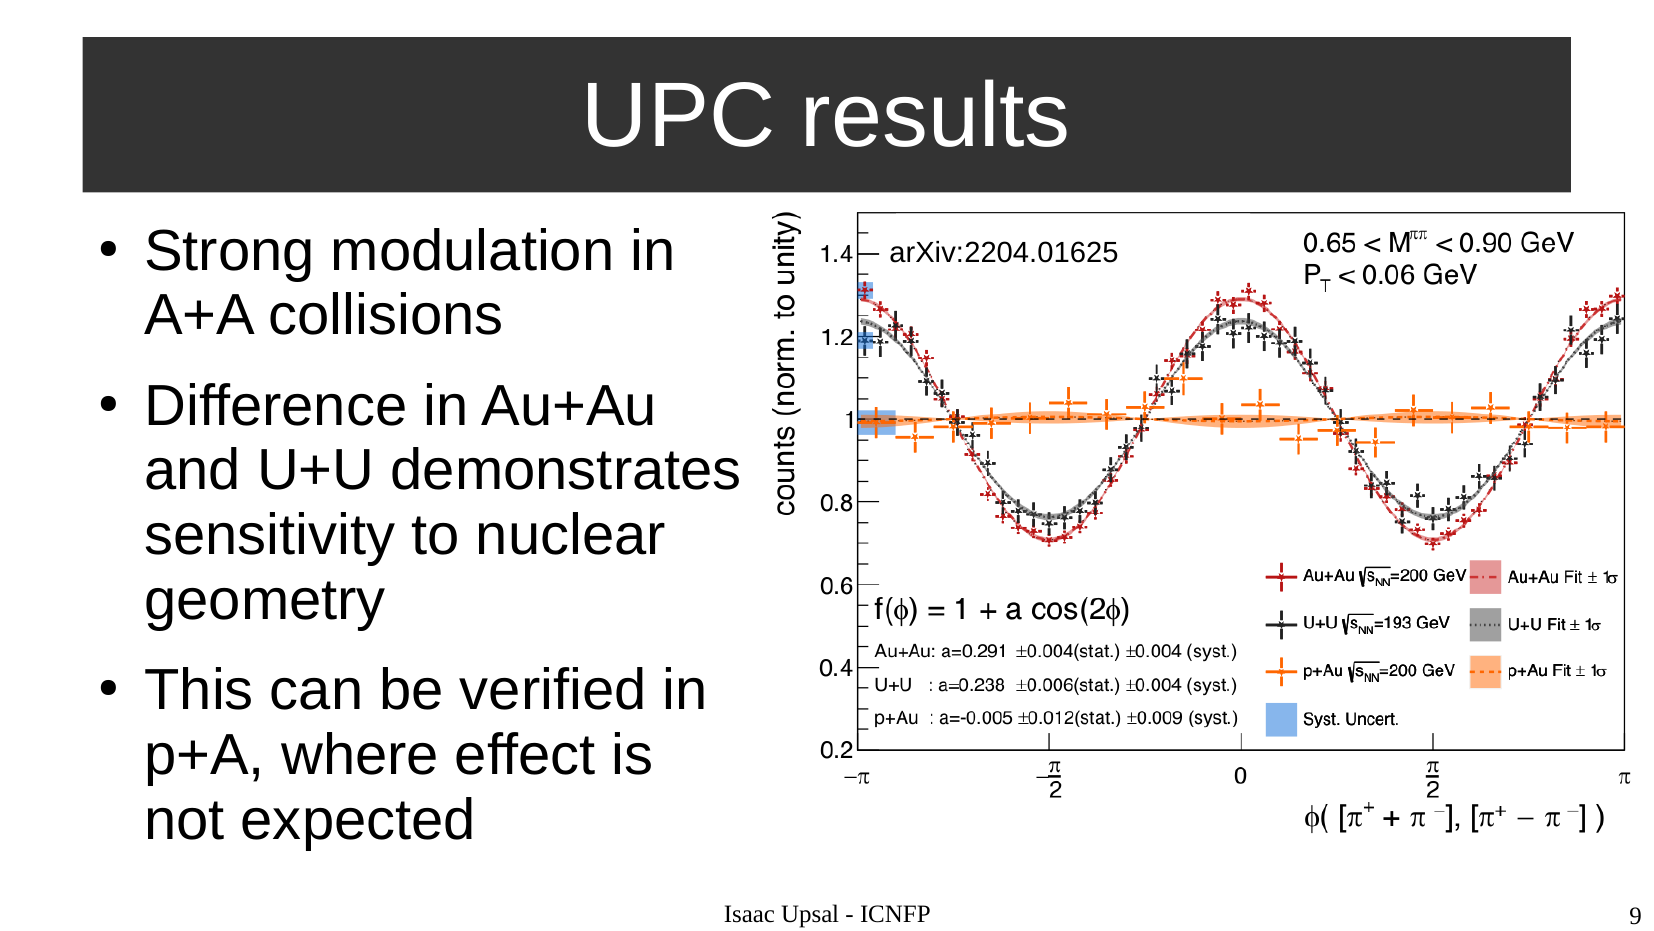

# UPC results
Strong modulation in A+A collisions
Difference in Au+Au and U+U demonstrates sensitivity to nuclear geometry
This can be verified in p+A, where effect is not expected
arXiv:2204.01625
Isaac Upsal - ICNFP
9